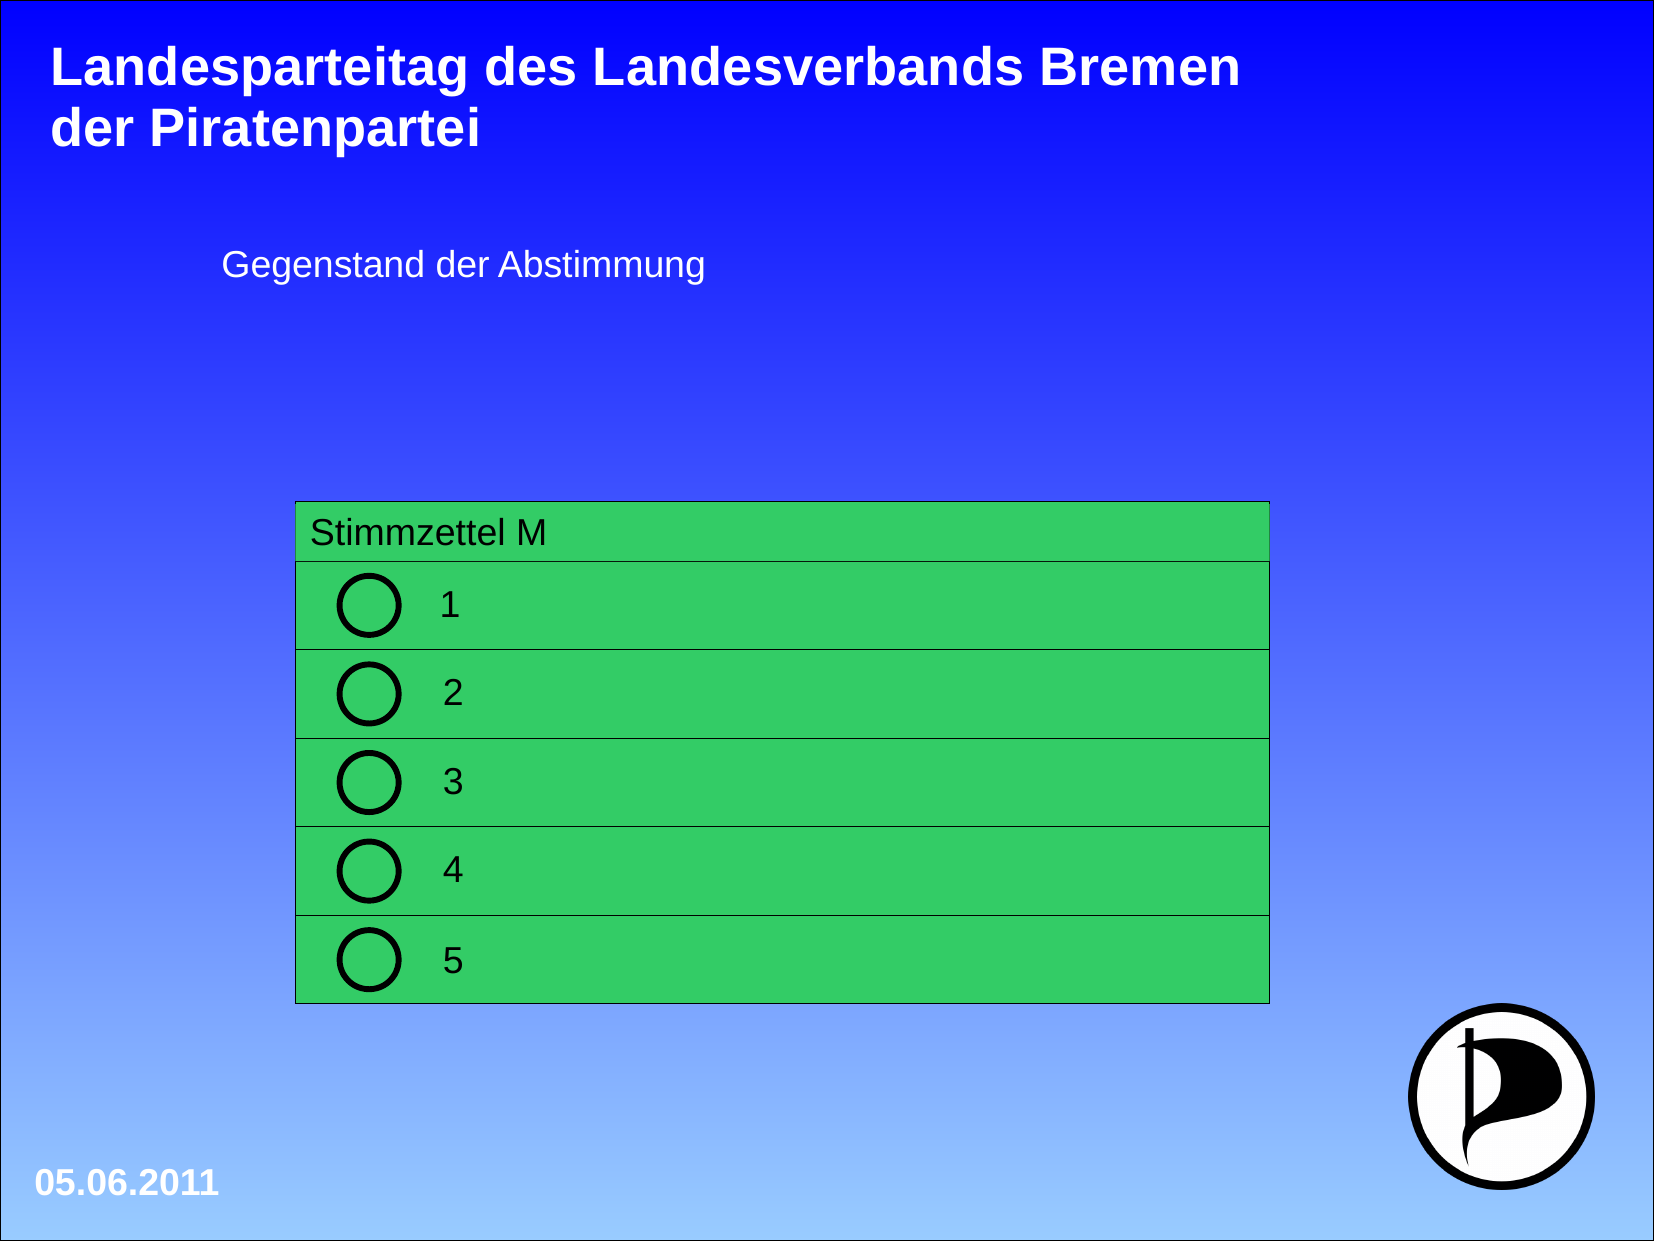

Gegenstand der Abstimmung
Stimmzettel M
1
2
3
4
5